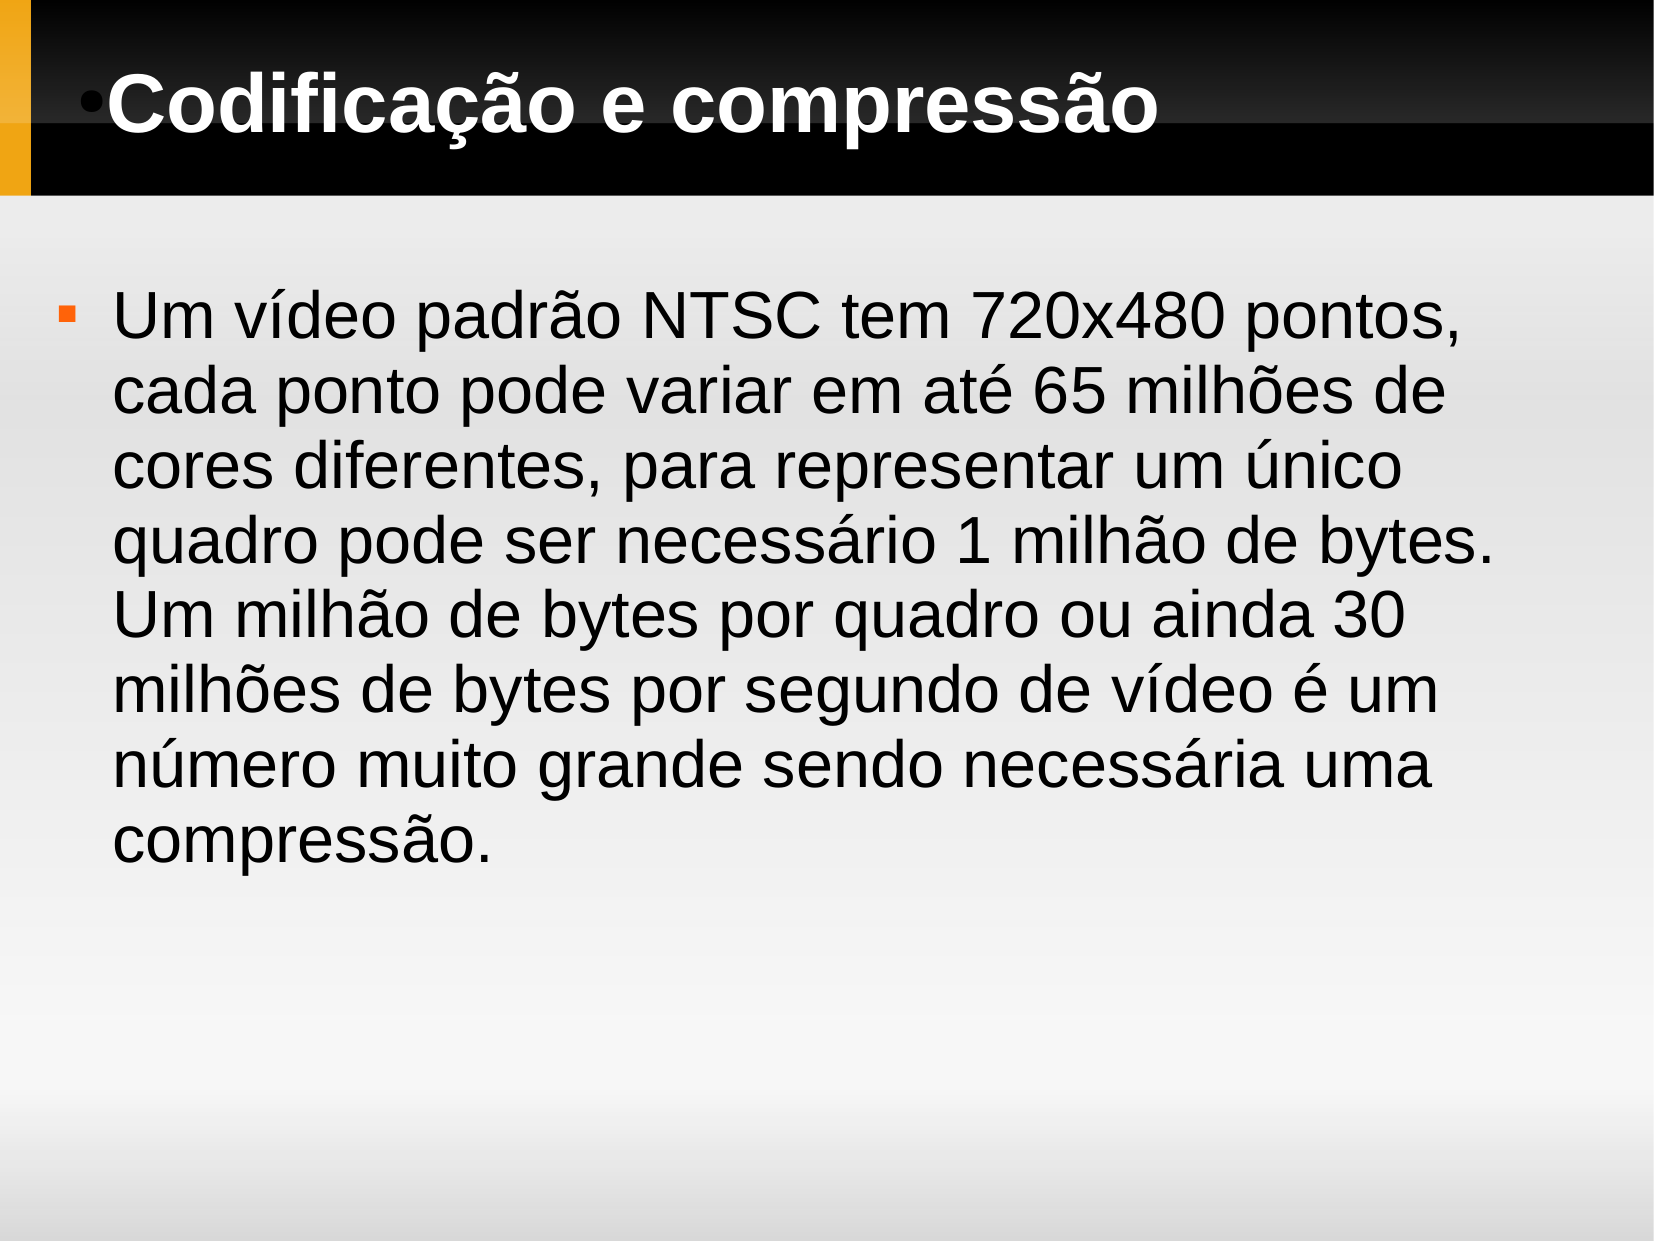

# Codificação e compressão
Um vídeo padrão NTSC tem 720x480 pontos, cada ponto pode variar em até 65 milhões de cores diferentes, para representar um único quadro pode ser necessário 1 milhão de bytes. Um milhão de bytes por quadro ou ainda 30 milhões de bytes por segundo de vídeo é um número muito grande sendo necessária uma compressão.